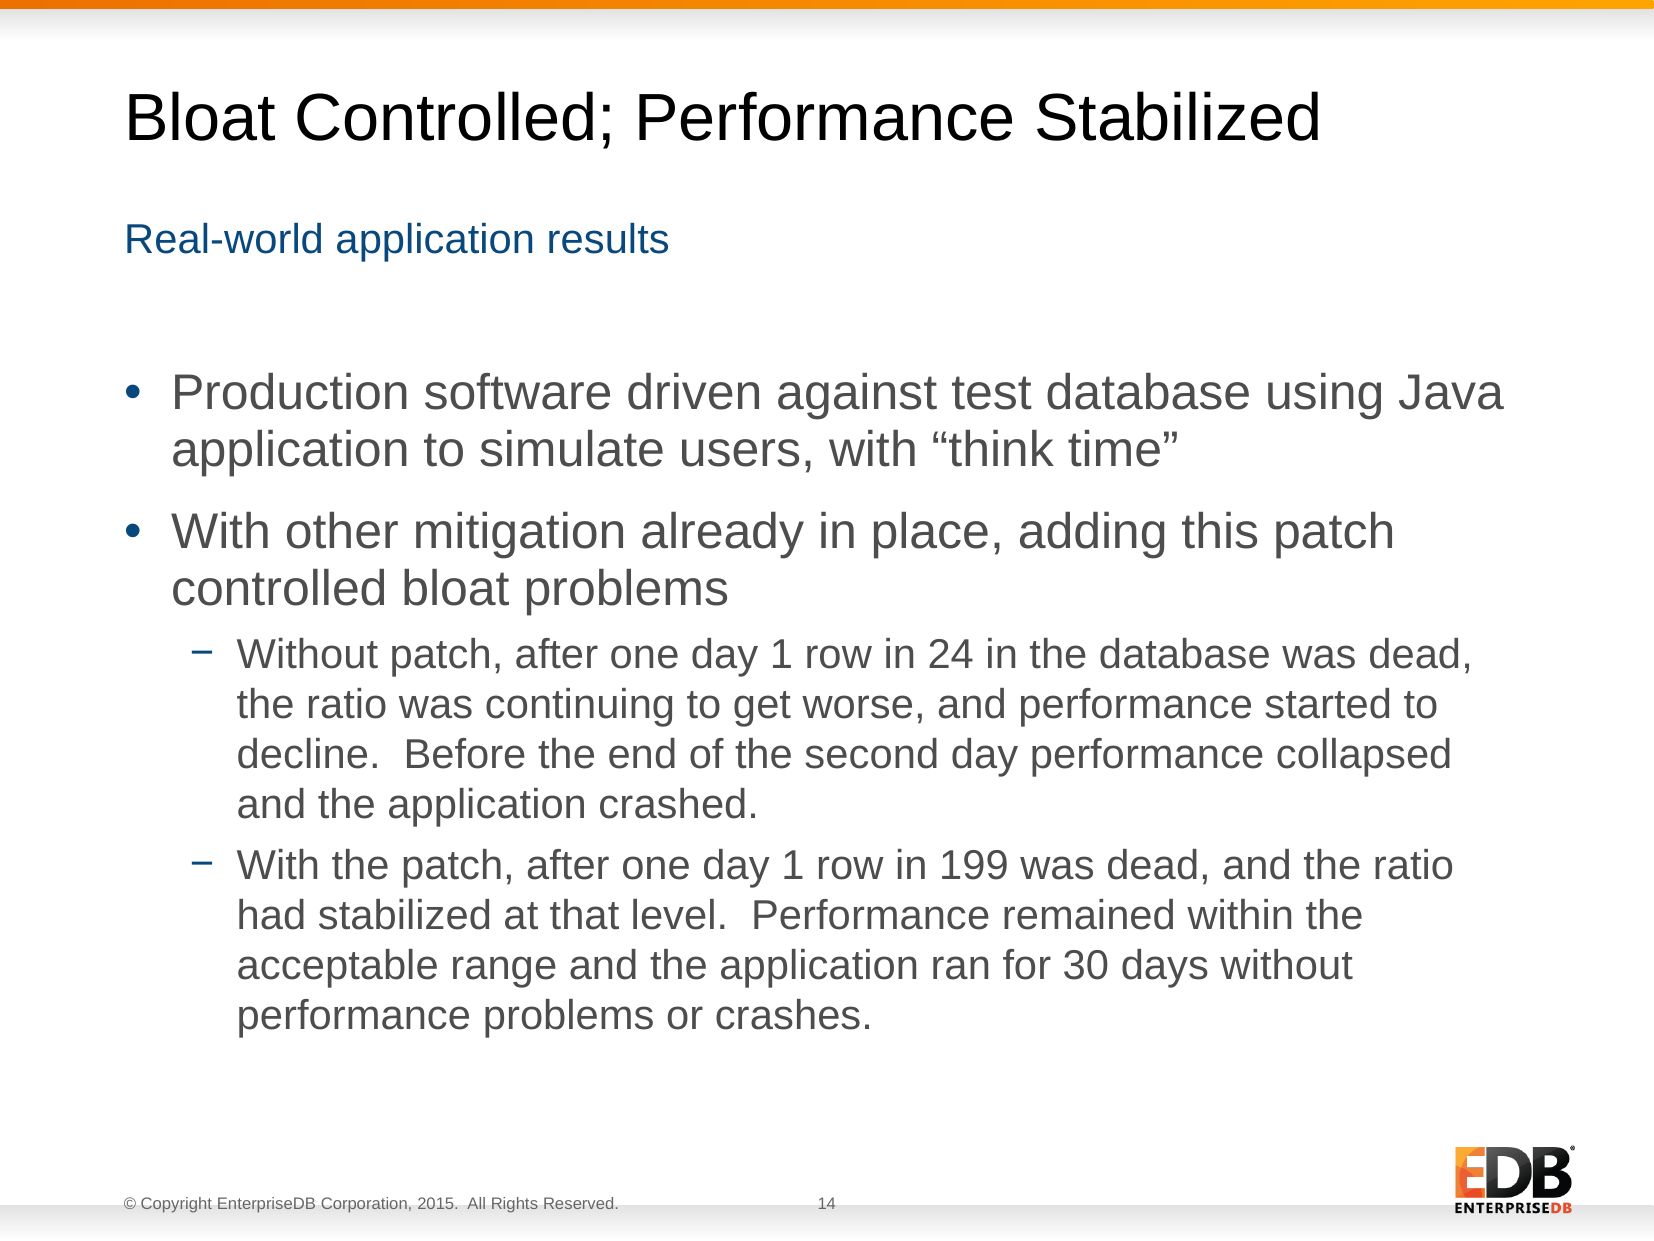

Bloat Controlled; Performance Stabilized
# Real-world application results
Production software driven against test database using Java application to simulate users, with “think time”
With other mitigation already in place, adding this patch controlled bloat problems
Without patch, after one day 1 row in 24 in the database was dead, the ratio was continuing to get worse, and performance started to decline. Before the end of the second day performance collapsed and the application crashed.
With the patch, after one day 1 row in 199 was dead, and the ratio had stabilized at that level. Performance remained within the acceptable range and the application ran for 30 days without performance problems or crashes.